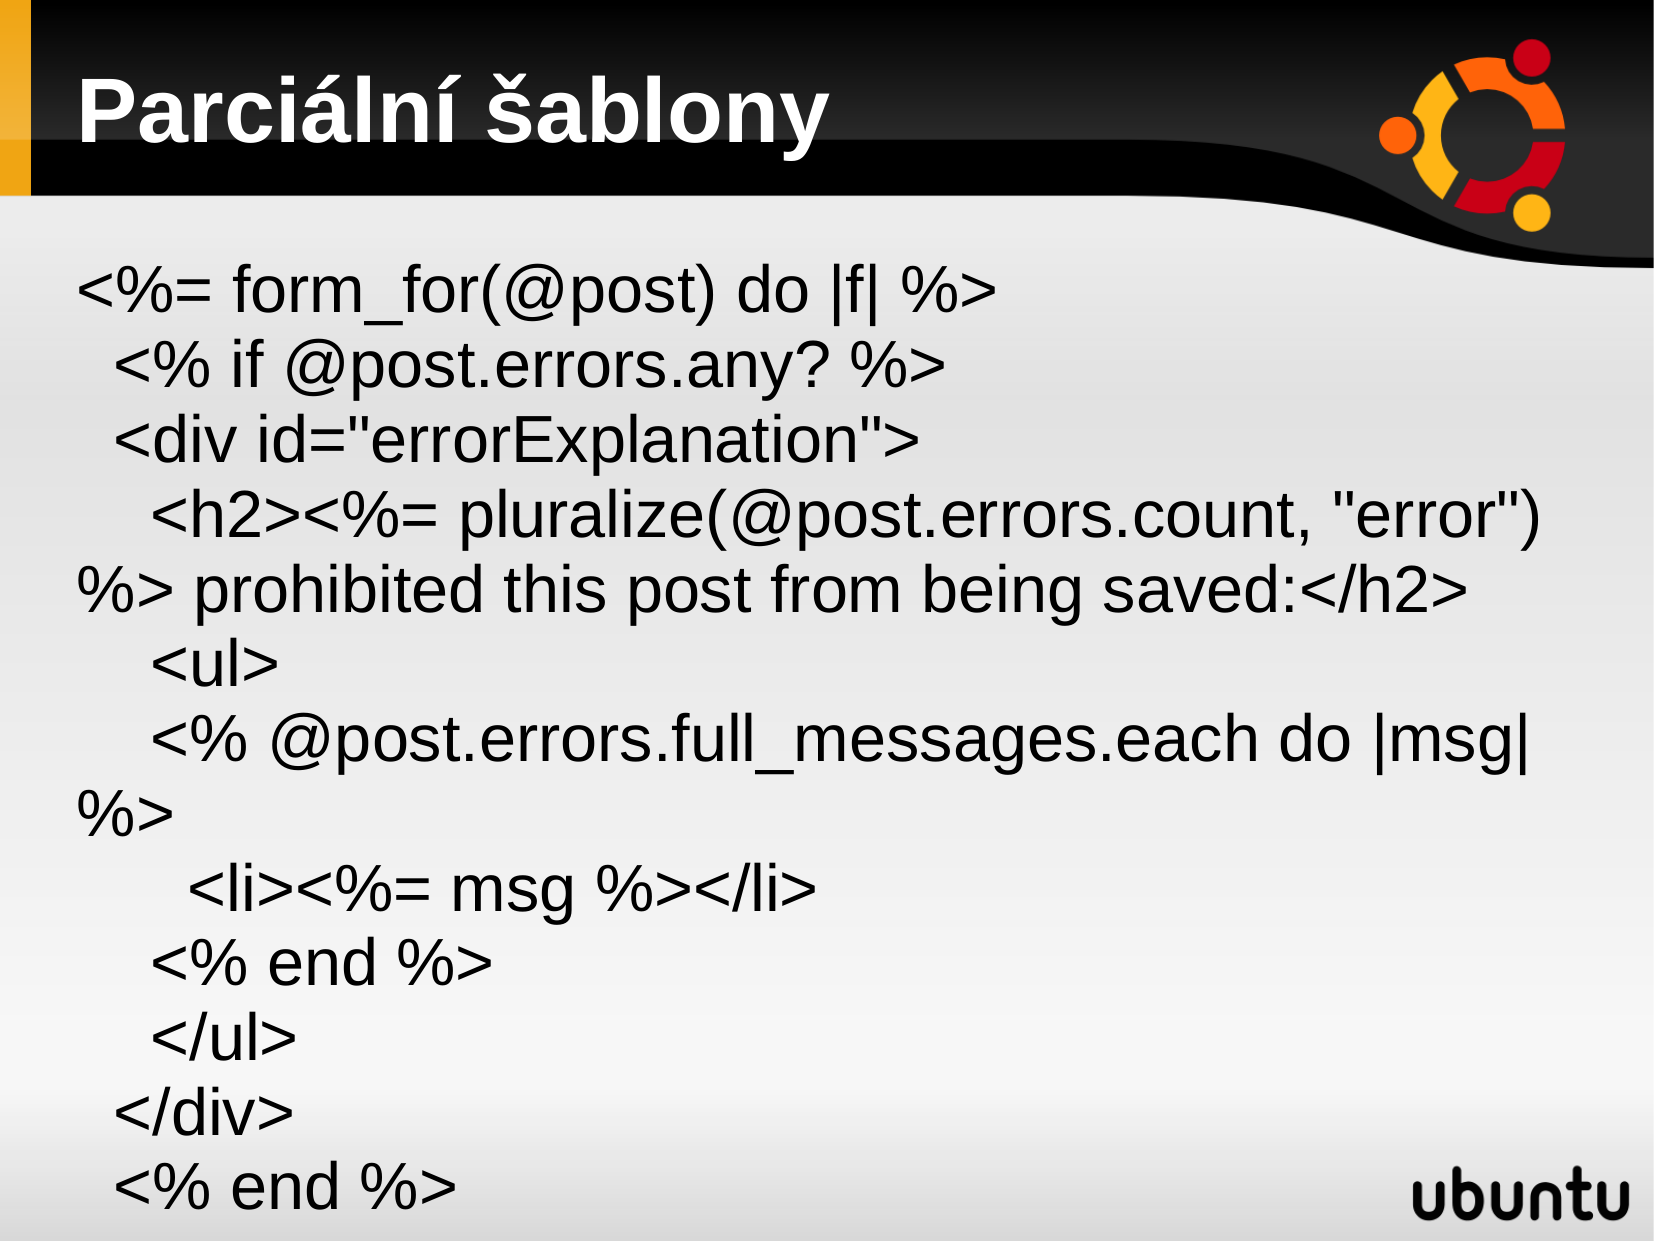

# Parciální šablony
<%= form_for(@post) do |f| %>
 <% if @post.errors.any? %>
 <div id="errorExplanation">
 <h2><%= pluralize(@post.errors.count, "error") %> prohibited this post from being saved:</h2>
 <ul>
 <% @post.errors.full_messages.each do |msg| %>
 <li><%= msg %></li>
 <% end %>
 </ul>
 </div>
 <% end %>